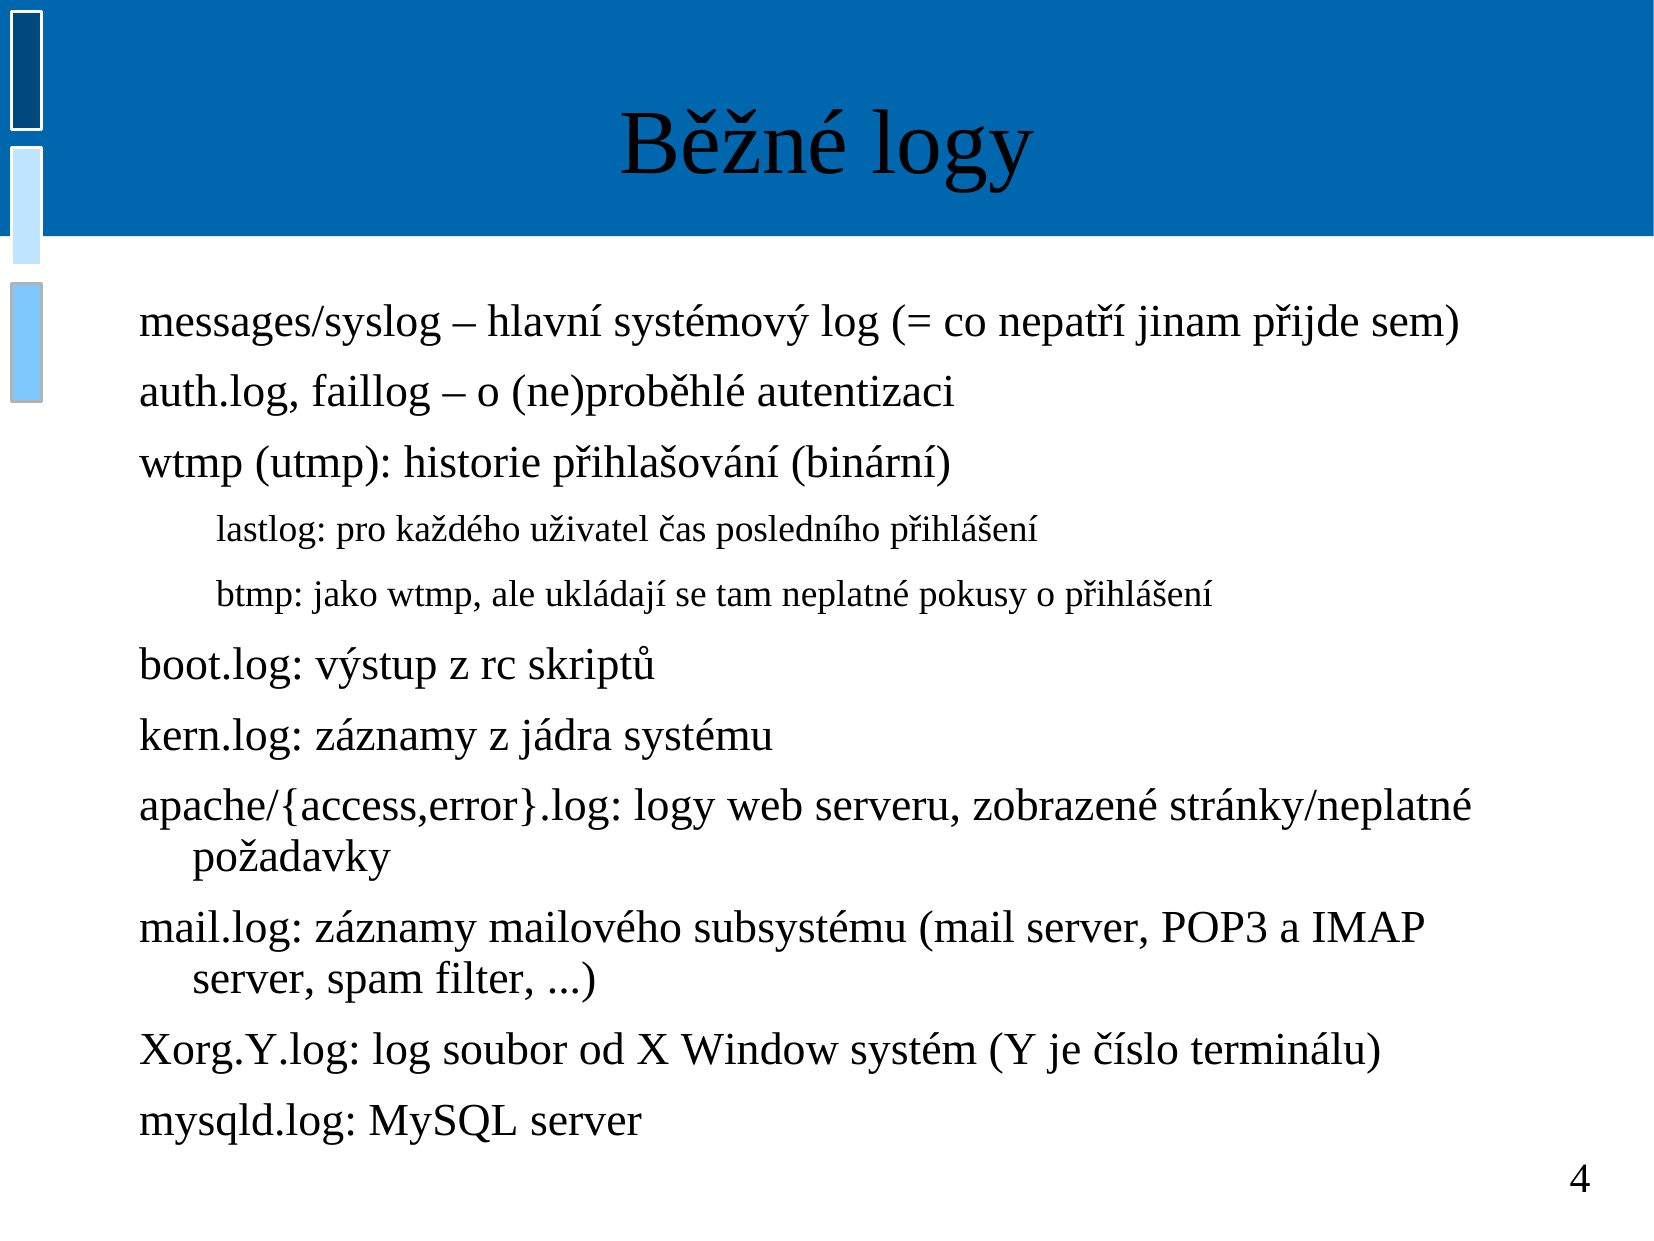

# Běžné logy
messages/syslog – hlavní systémový log (= co nepatří jinam přijde sem)
auth.log, faillog – o (ne)proběhlé autentizaci
wtmp (utmp): historie přihlašování (binární)
lastlog: pro každého uživatel čas posledního přihlášení
btmp: jako wtmp, ale ukládají se tam neplatné pokusy o přihlášení
boot.log: výstup z rc skriptů
kern.log: záznamy z jádra systému
apache/{access,error}.log: logy web serveru, zobrazené stránky/neplatné požadavky
mail.log: záznamy mailového subsystému (mail server, POP3 a IMAP server, spam filter, ...)
Xorg.Y.log: log soubor od X Window systém (Y je číslo terminálu)
mysqld.log: MySQL server